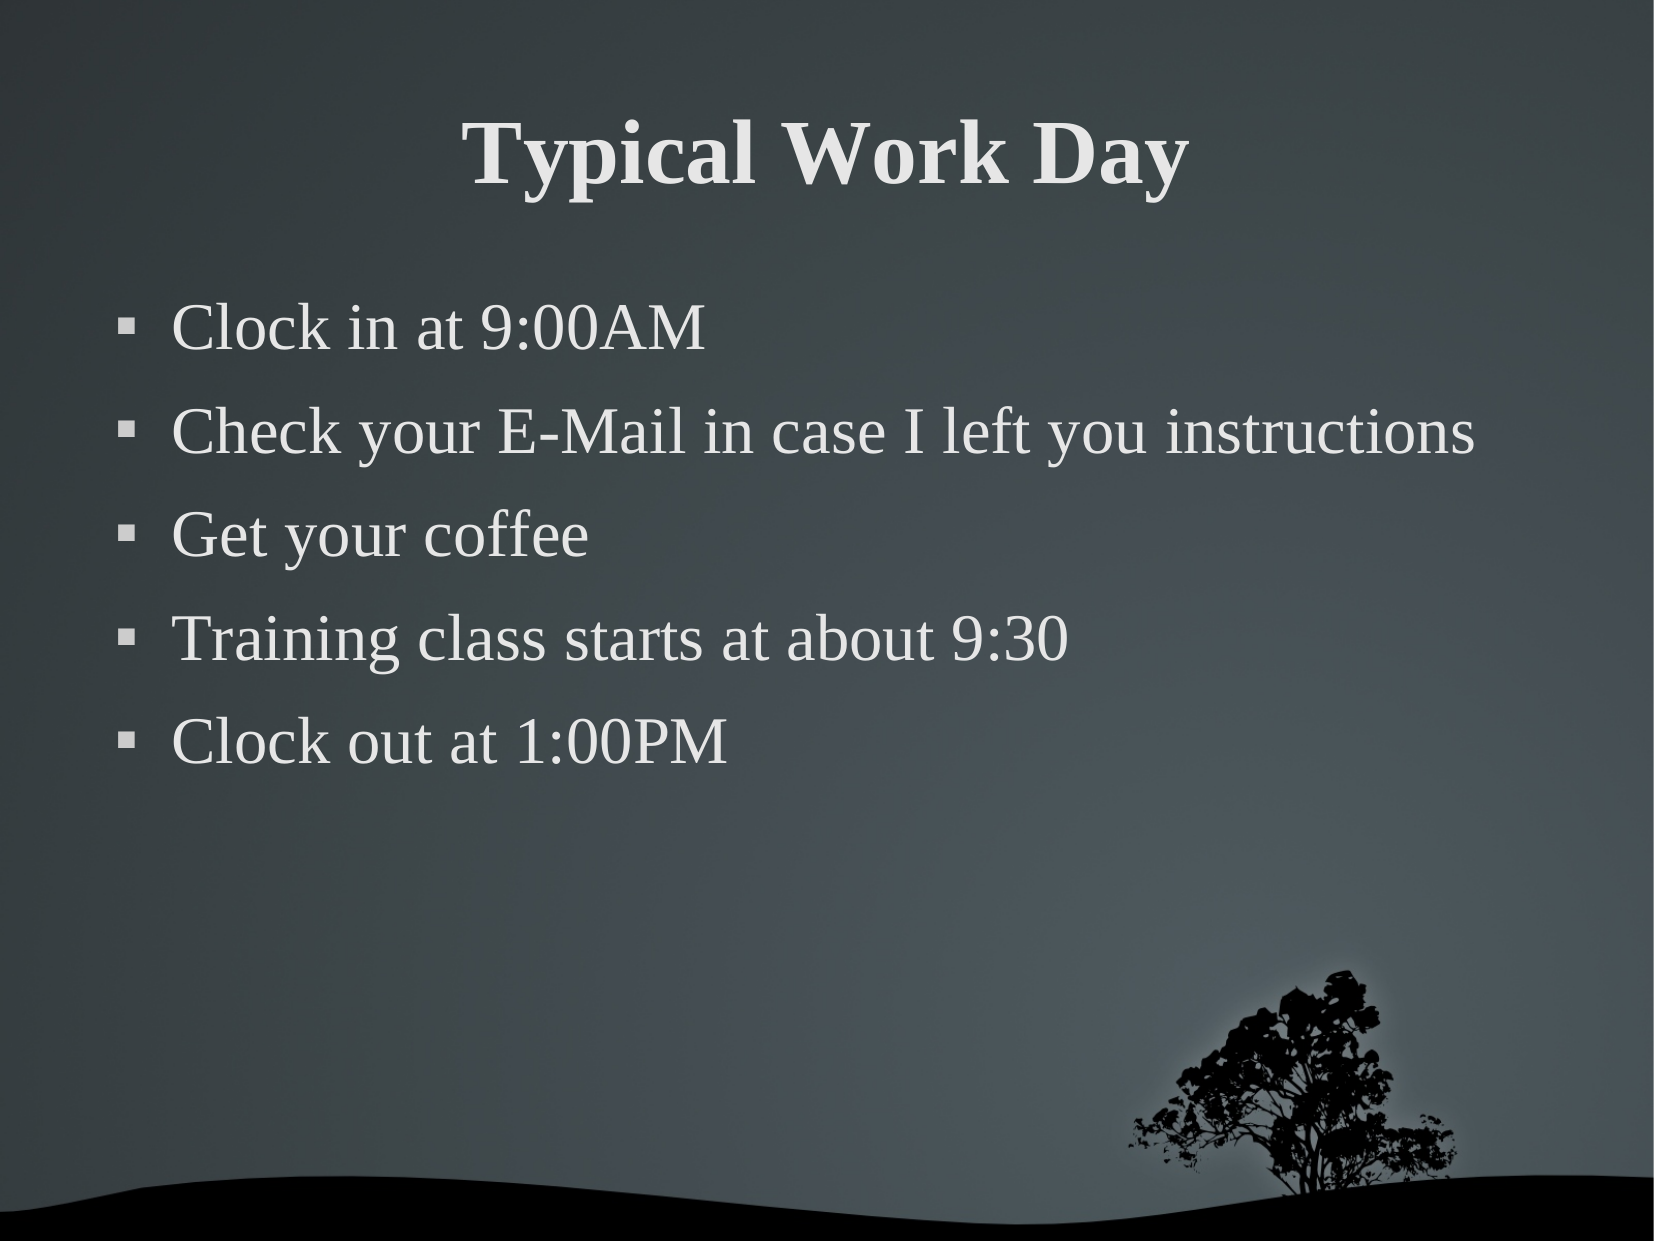

# Typical Work Day
Clock in at 9:00AM
Check your E-Mail in case I left you instructions
Get your coffee
Training class starts at about 9:30
Clock out at 1:00PM